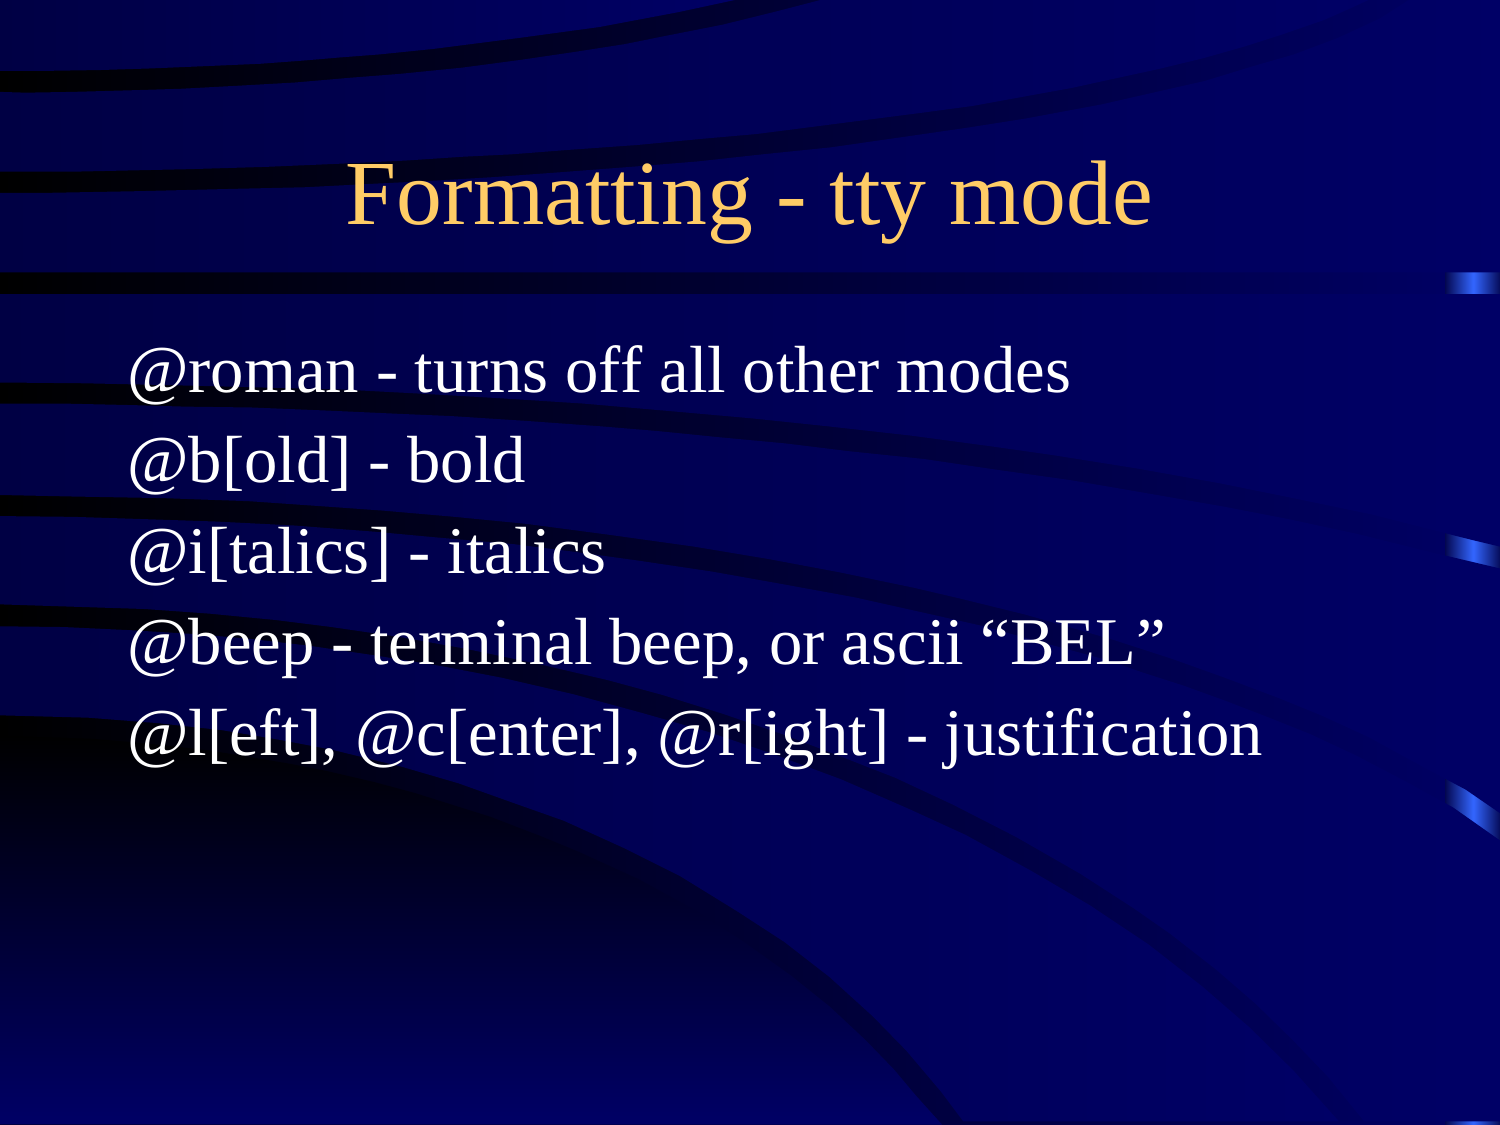

# Formatting - tty mode
@roman - turns off all other modes
@b[old] - bold
@i[talics] - italics
@beep - terminal beep, or ascii “BEL”
@l[eft], @c[enter], @r[ight] - justification